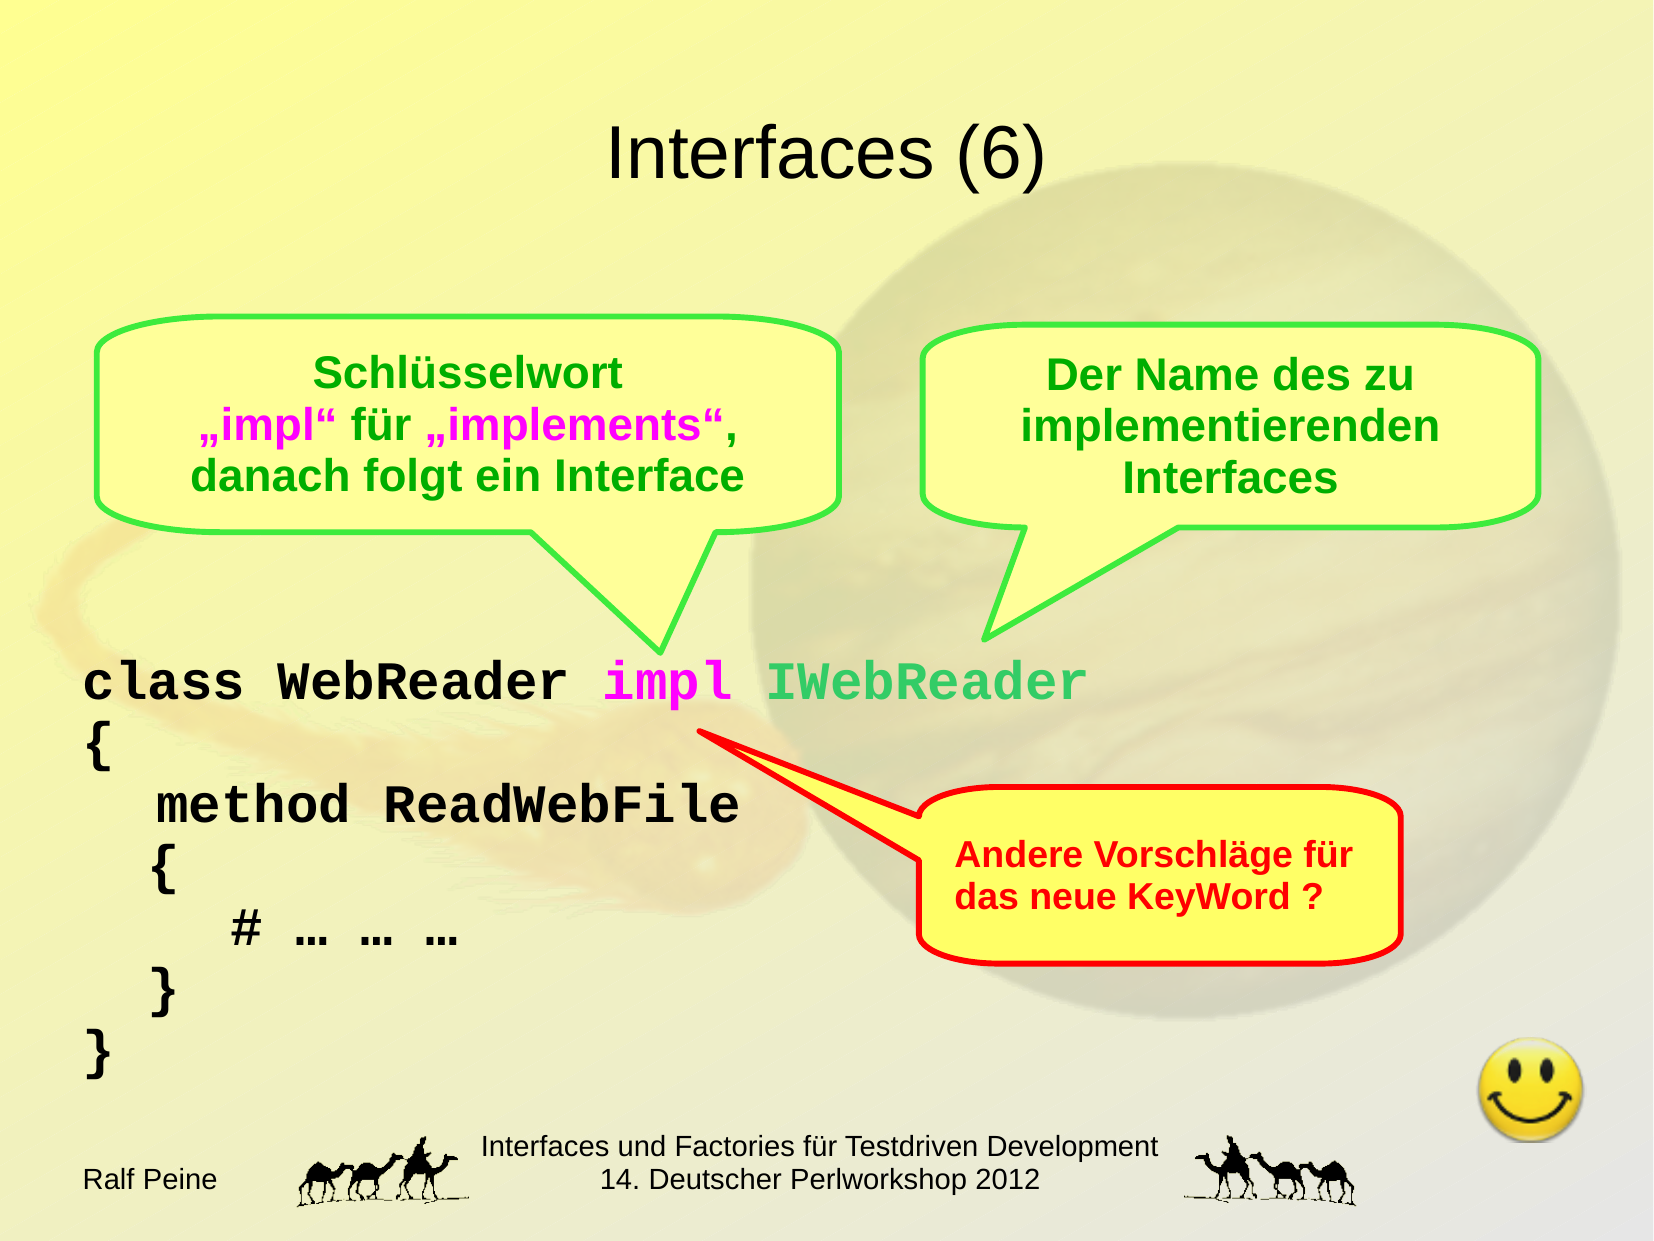

# Interfaces (6)
class WebReader impl IWebReader
{
	method ReadWebFile
 {
		# … … …
 }
}
Schlüsselwort
„impl“ für „implements“,
danach folgt ein Interface
Der Name des zu
implementierenden
Interfaces
Andere Vorschläge für
das neue KeyWord ?